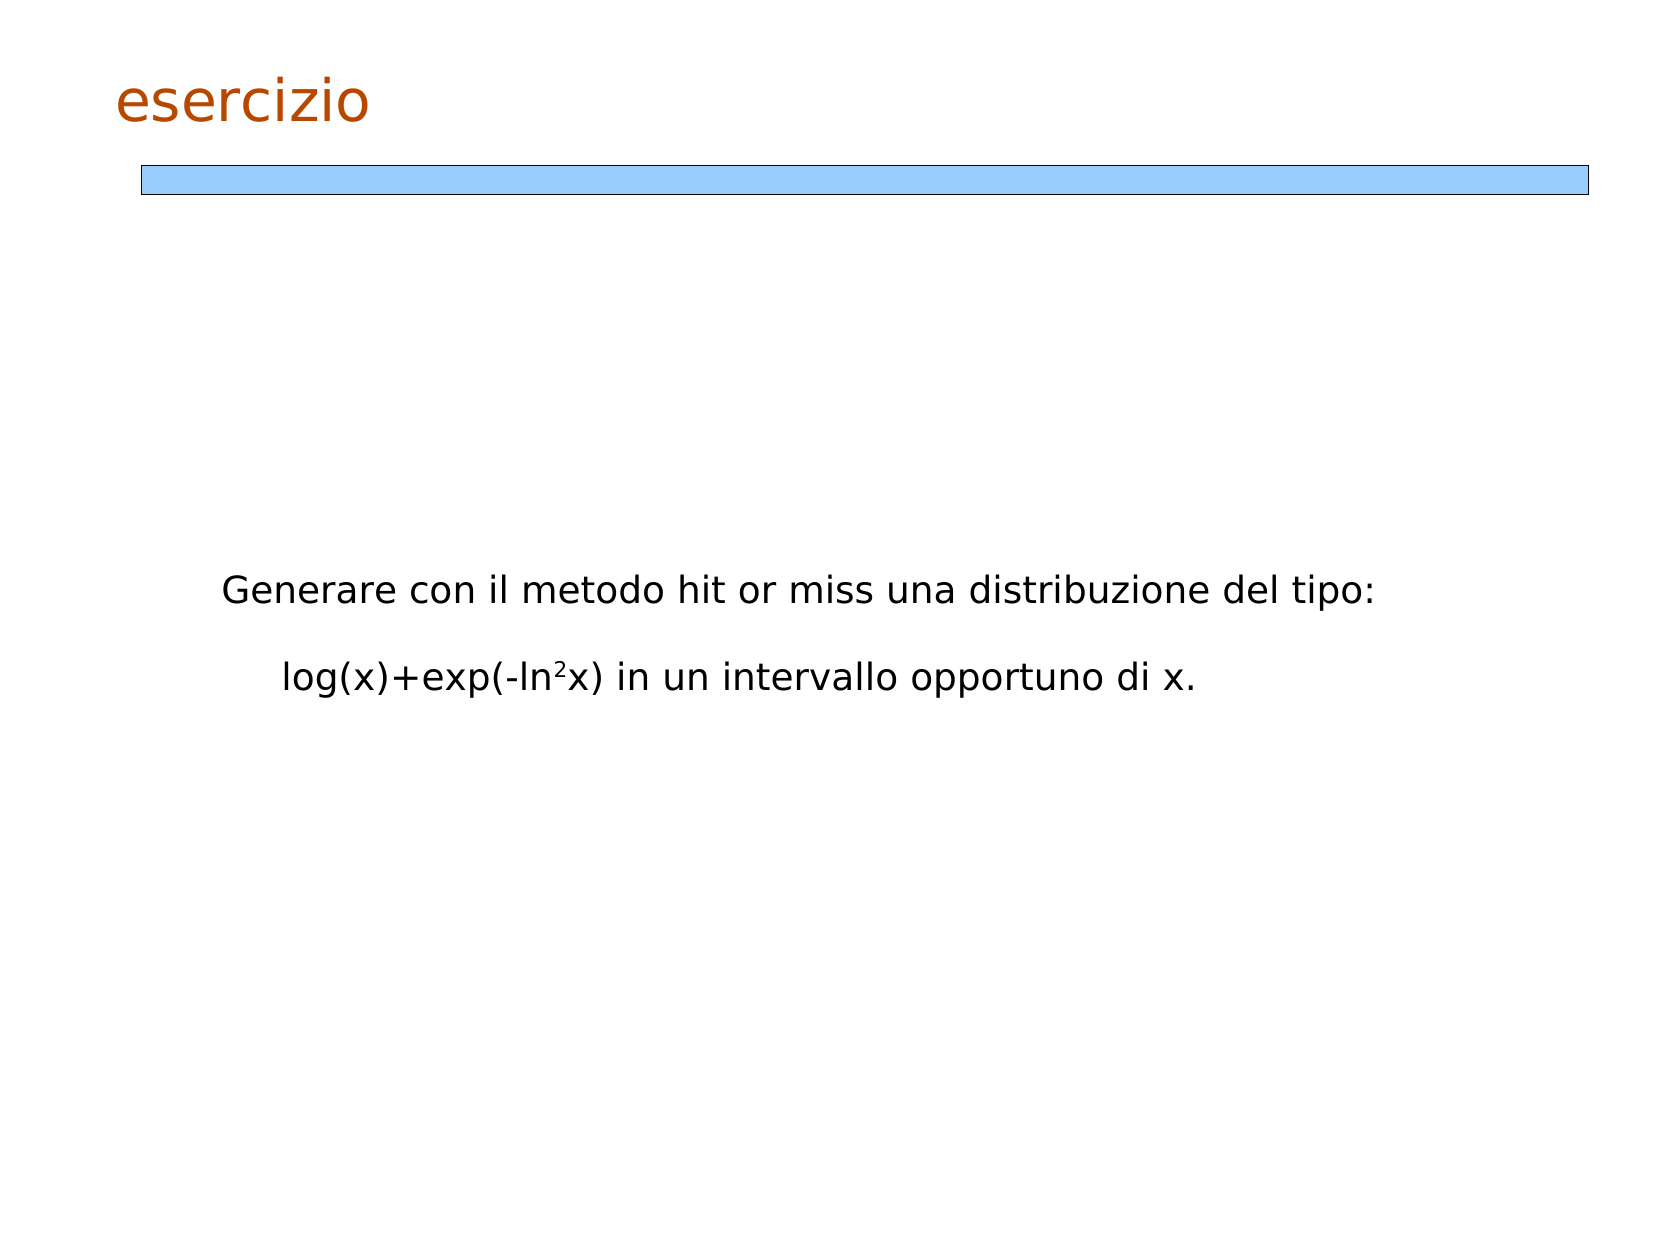

esercizio
Generare con il metodo hit or miss una distribuzione del tipo:
 log(x)+exp(-ln2x) in un intervallo opportuno di x.